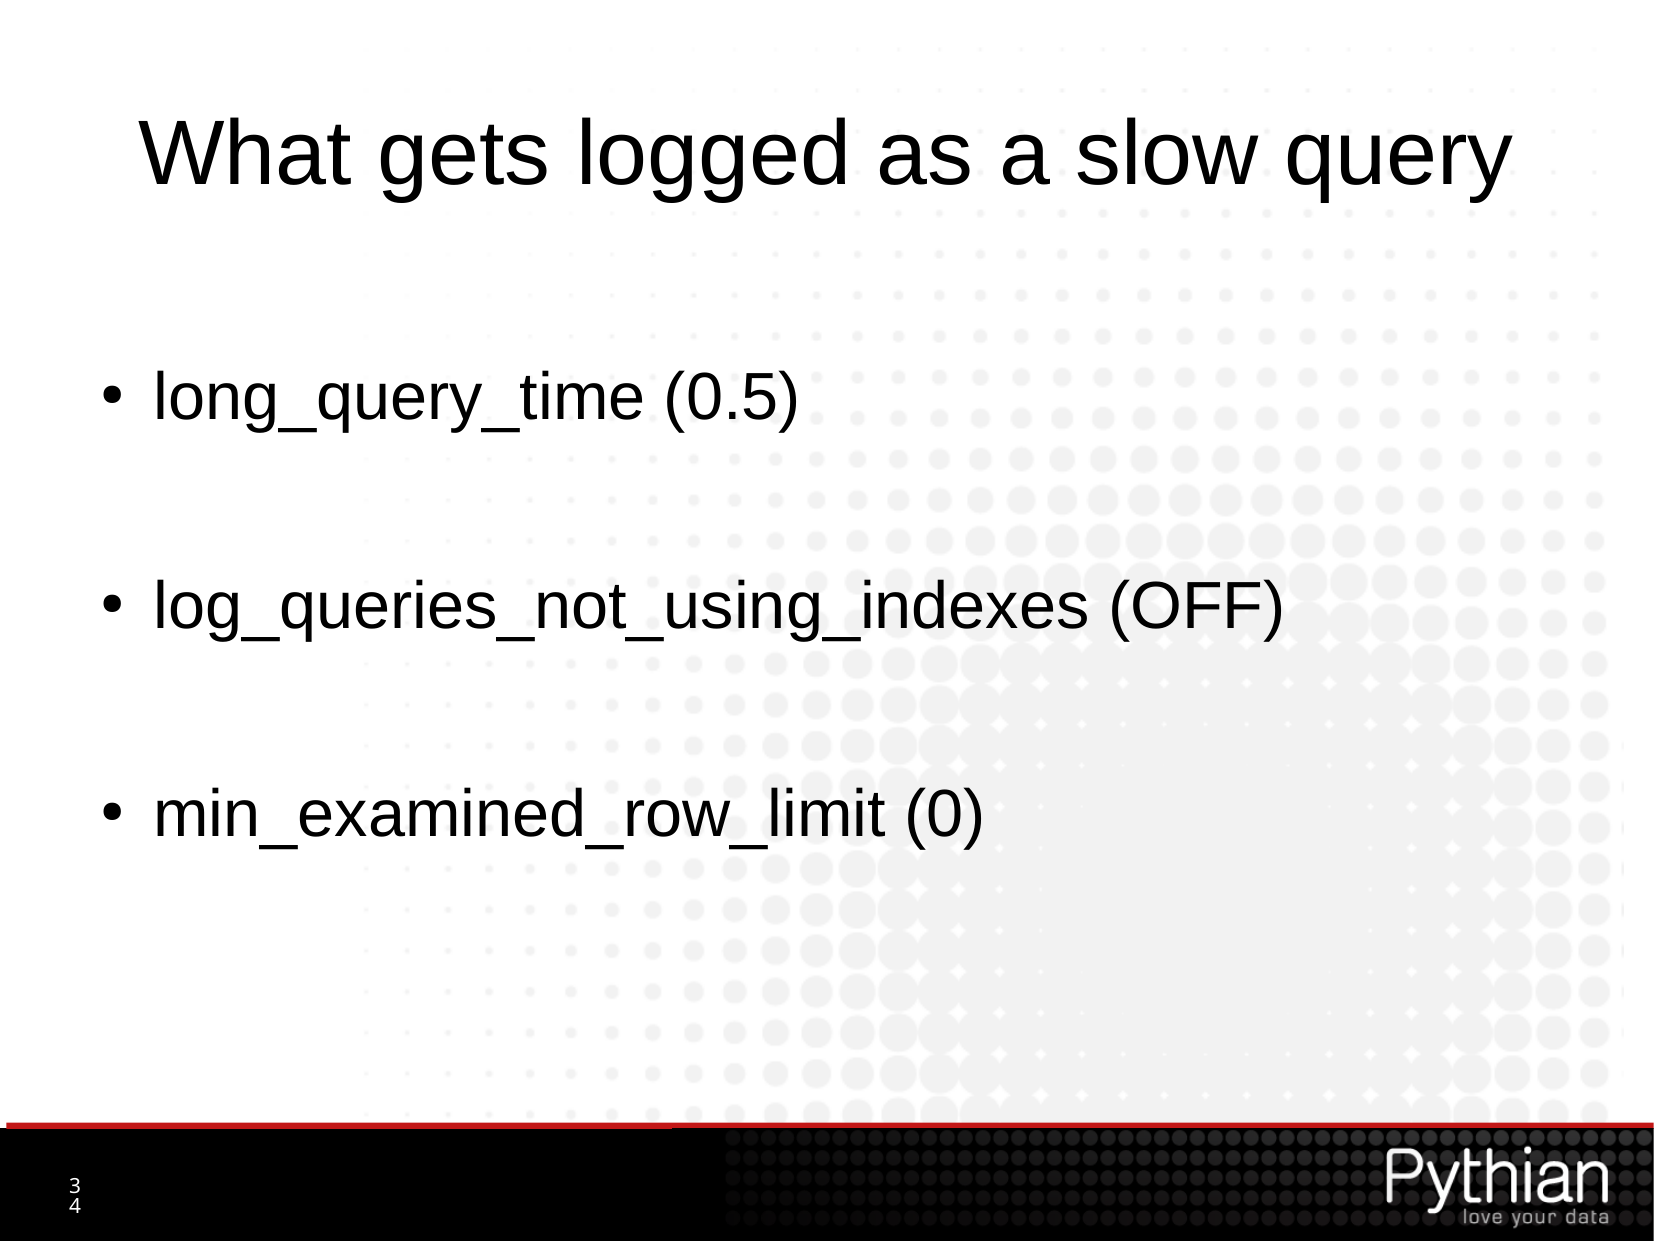

# What gets logged as a slow query
long_query_time (0.5)
log_queries_not_using_indexes (OFF)
min_examined_row_limit (0)